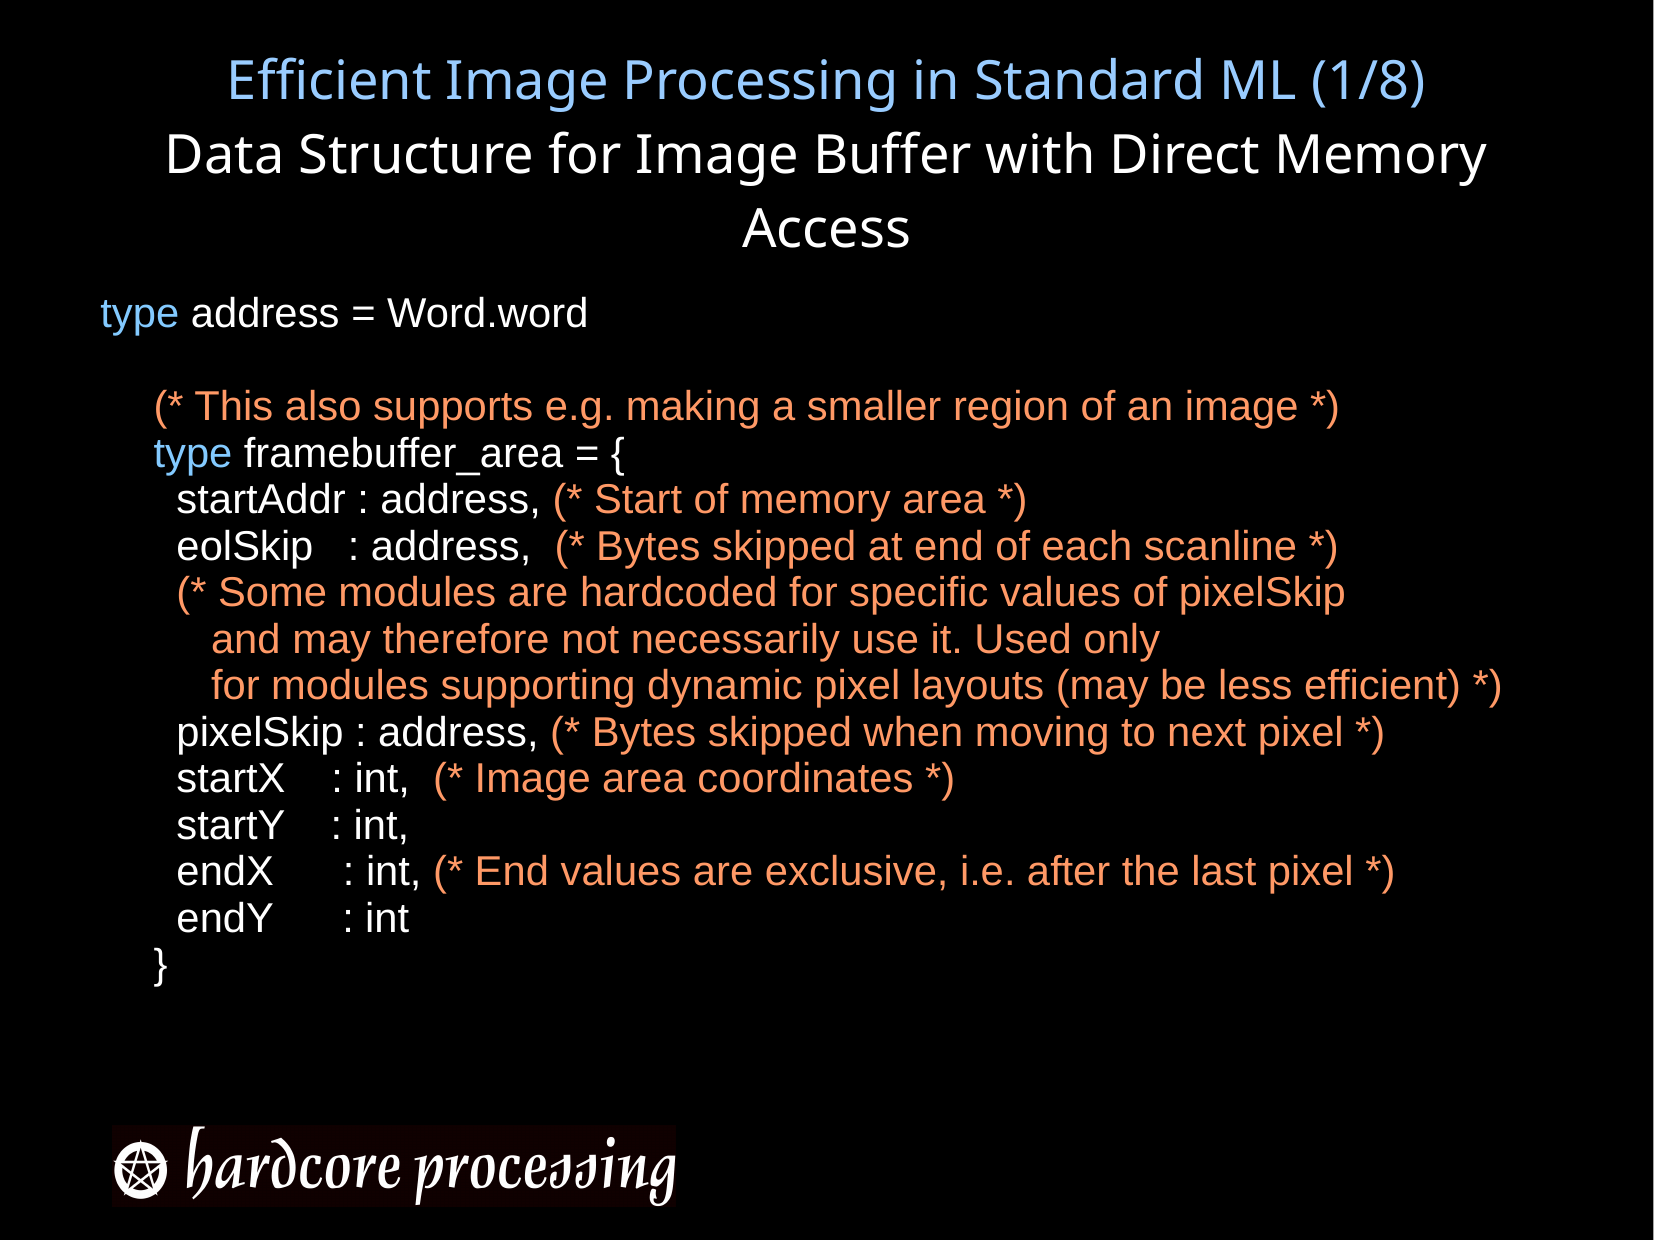

# Efficient Image Processing in Standard ML (1/8) Data Structure for Image Buffer with Direct Memory Access
type address = Word.word
(* This also supports e.g. making a smaller region of an image *)
type framebuffer_area = {
 startAddr : address, (* Start of memory area *)
 eolSkip : address, (* Bytes skipped at end of each scanline *)
 (* Some modules are hardcoded for specific values of pixelSkip
 and may therefore not necessarily use it. Used only
 for modules supporting dynamic pixel layouts (may be less efficient) *)
 pixelSkip : address, (* Bytes skipped when moving to next pixel *)
 startX : int, (* Image area coordinates *)
 startY : int,
 endX : int, (* End values are exclusive, i.e. after the last pixel *)
 endY : int
}